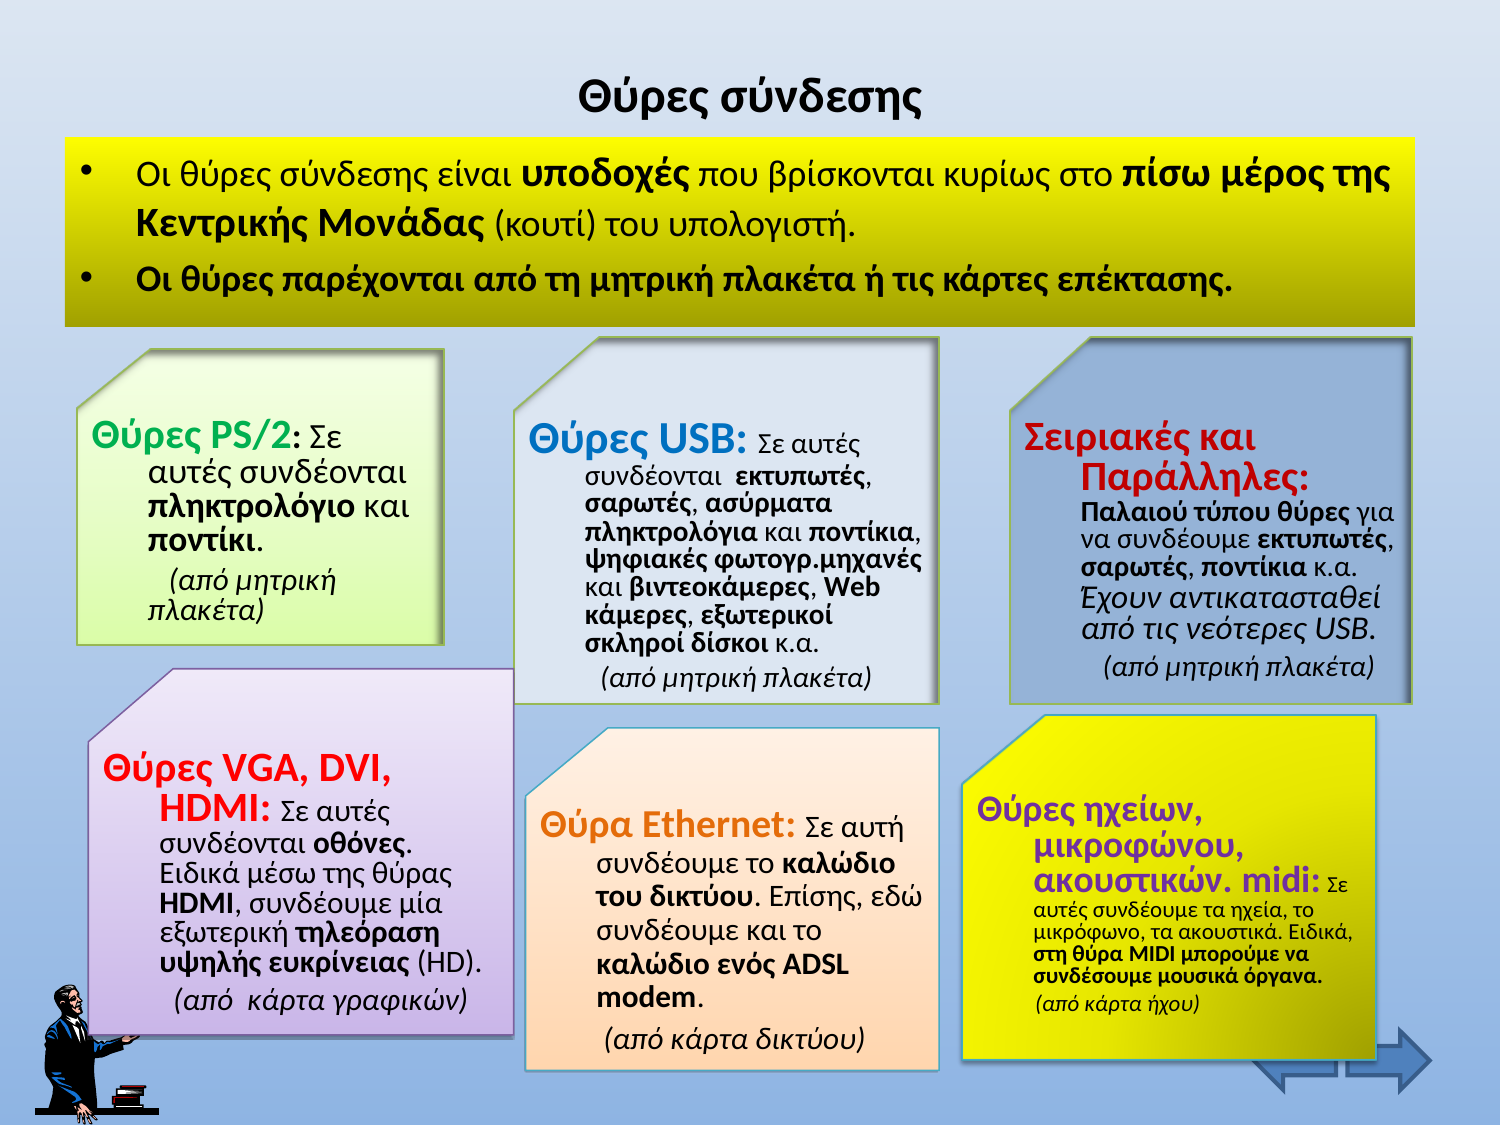

# Θύρες σύνδεσης
Οι θύρες σύνδεσης είναι υποδοχές που βρίσκονται κυρίως στο πίσω μέρος της Κεντρικής Μονάδας (κουτί) του υπολογιστή.
Οι θύρες παρέχονται από τη μητρική πλακέτα ή τις κάρτες επέκτασης.
Θύρες USB: Σε αυτές συνδέονται εκτυπωτές, σαρωτές, ασύρματα πληκτρολόγια και ποντίκια, ψηφιακές φωτογρ.μηχανές και βιντεοκάμερες, Web κάμερες, εξωτερικοί σκληροί δίσκοι κ.α.
 (από μητρική πλακέτα)
Σειριακές και Παράλληλες: Παλαιού τύπου θύρες για να συνδέουμε εκτυπωτές, σαρωτές, ποντίκια κ.α. Έχουν αντικατασταθεί από τις νεότερες USB.
 (από μητρική πλακέτα)
Θύρες PS/2: Σε αυτές συνδέονται πληκτρολόγιο και ποντίκι.
 (από μητρική πλακέτα)
Θύρες VGA, DVI, HDMI: Σε αυτές συνδέονται οθόνες. Ειδικά μέσω της θύρας HDMI, συνδέουμε μία εξωτερική τηλεόραση υψηλής ευκρίνειας (HD).
 (από κάρτα γραφικών)
Θύρες ηχείων, μικροφώνου, ακουστικών. midi: Σε αυτές συνδέουμε τα ηχεία, το μικρόφωνο, τα ακουστικά. Ειδικά, στη θύρα MIDI μπορούμε να συνδέσουμε μουσικά όργανα.
 (από κάρτα ήχου)
Θύρα Ethernet: Σε αυτή συνδέουμε το καλώδιο του δικτύου. Επίσης, εδώ συνδέουμε και το καλώδιο ενός ADSL modem.
 (από κάρτα δικτύου)